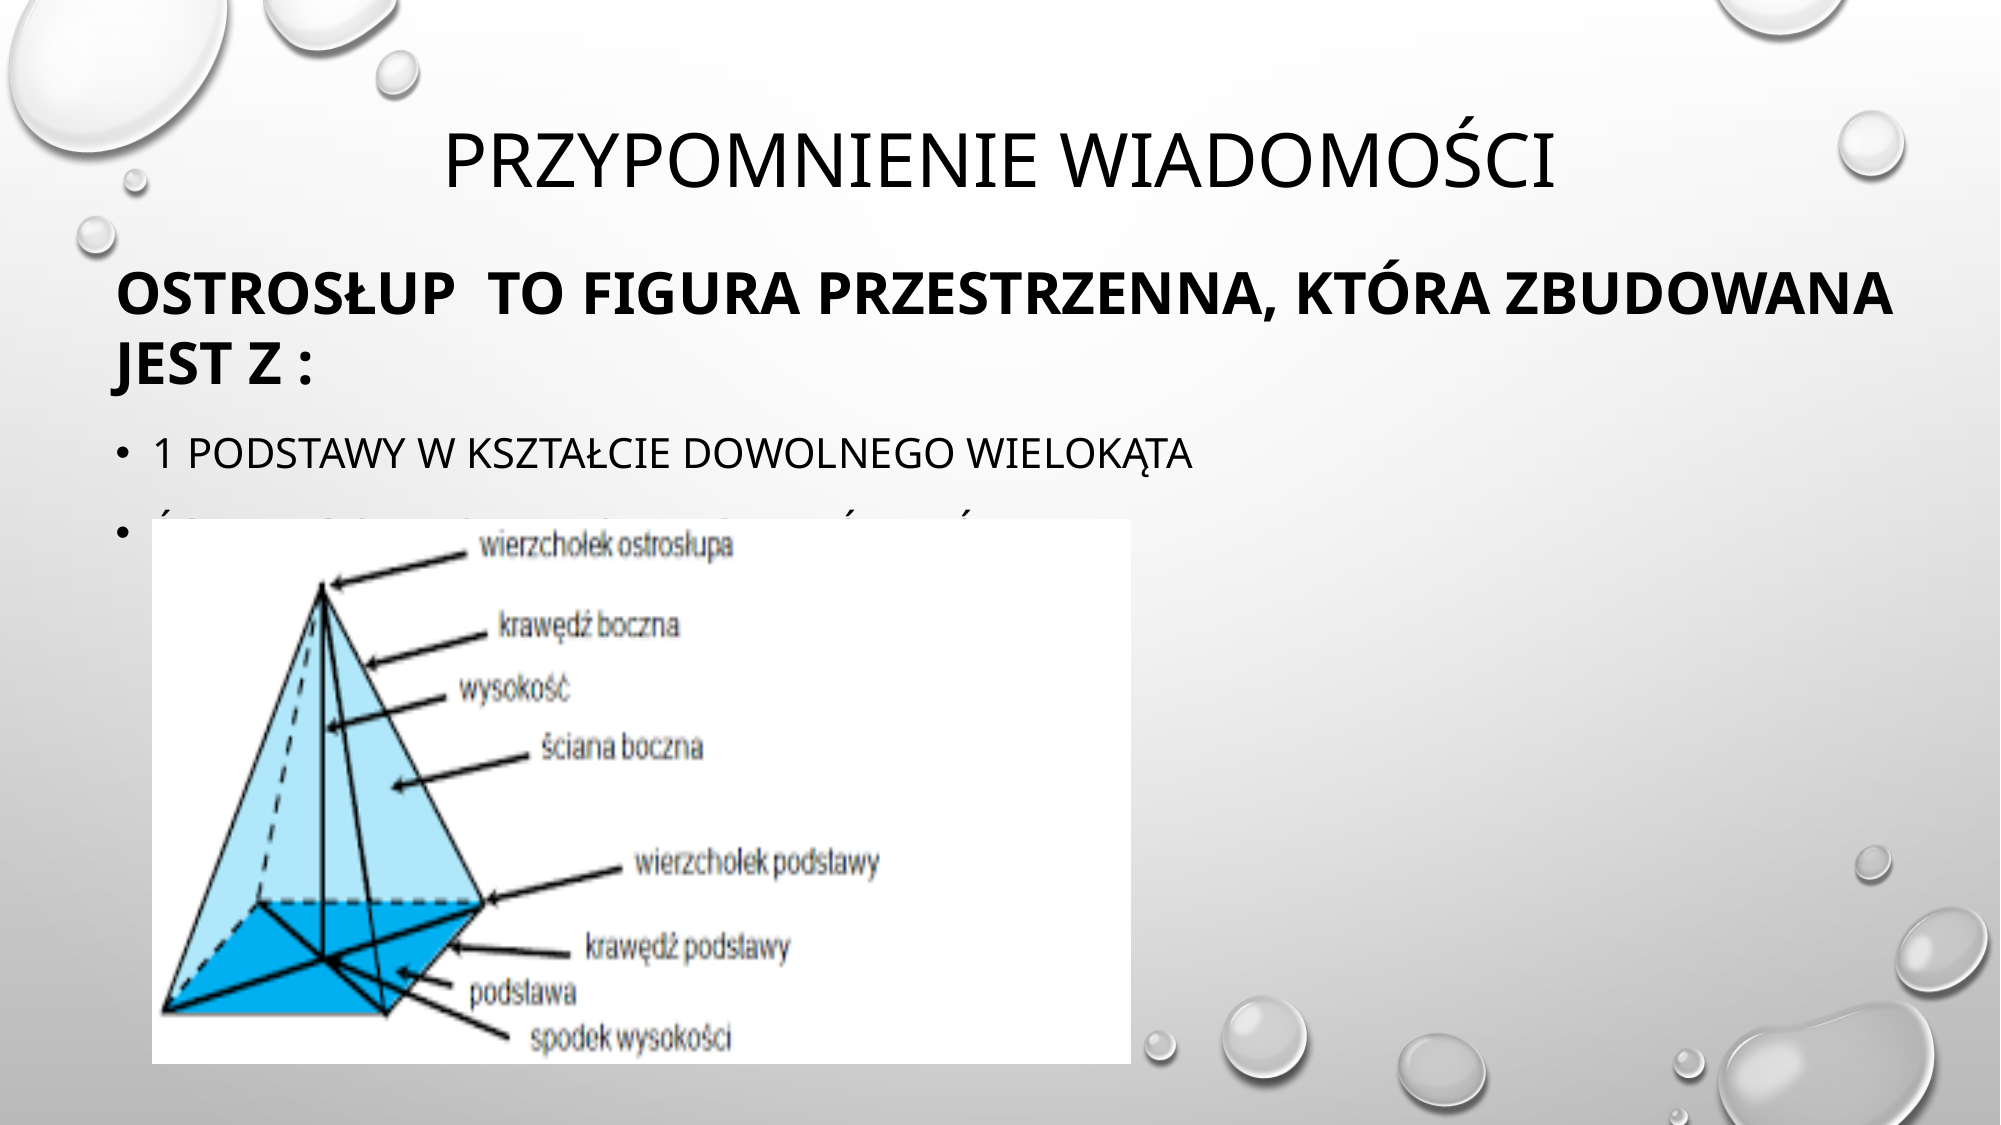

# Przypomnienie wiadomości
OSTROSŁUP to figura przestrzenna, która zbudowana jest z :
1 PODSTAWY w kształcie dowolnego wielokąta
Ścian bocznych w kształcie TRÓJKĄTÓW